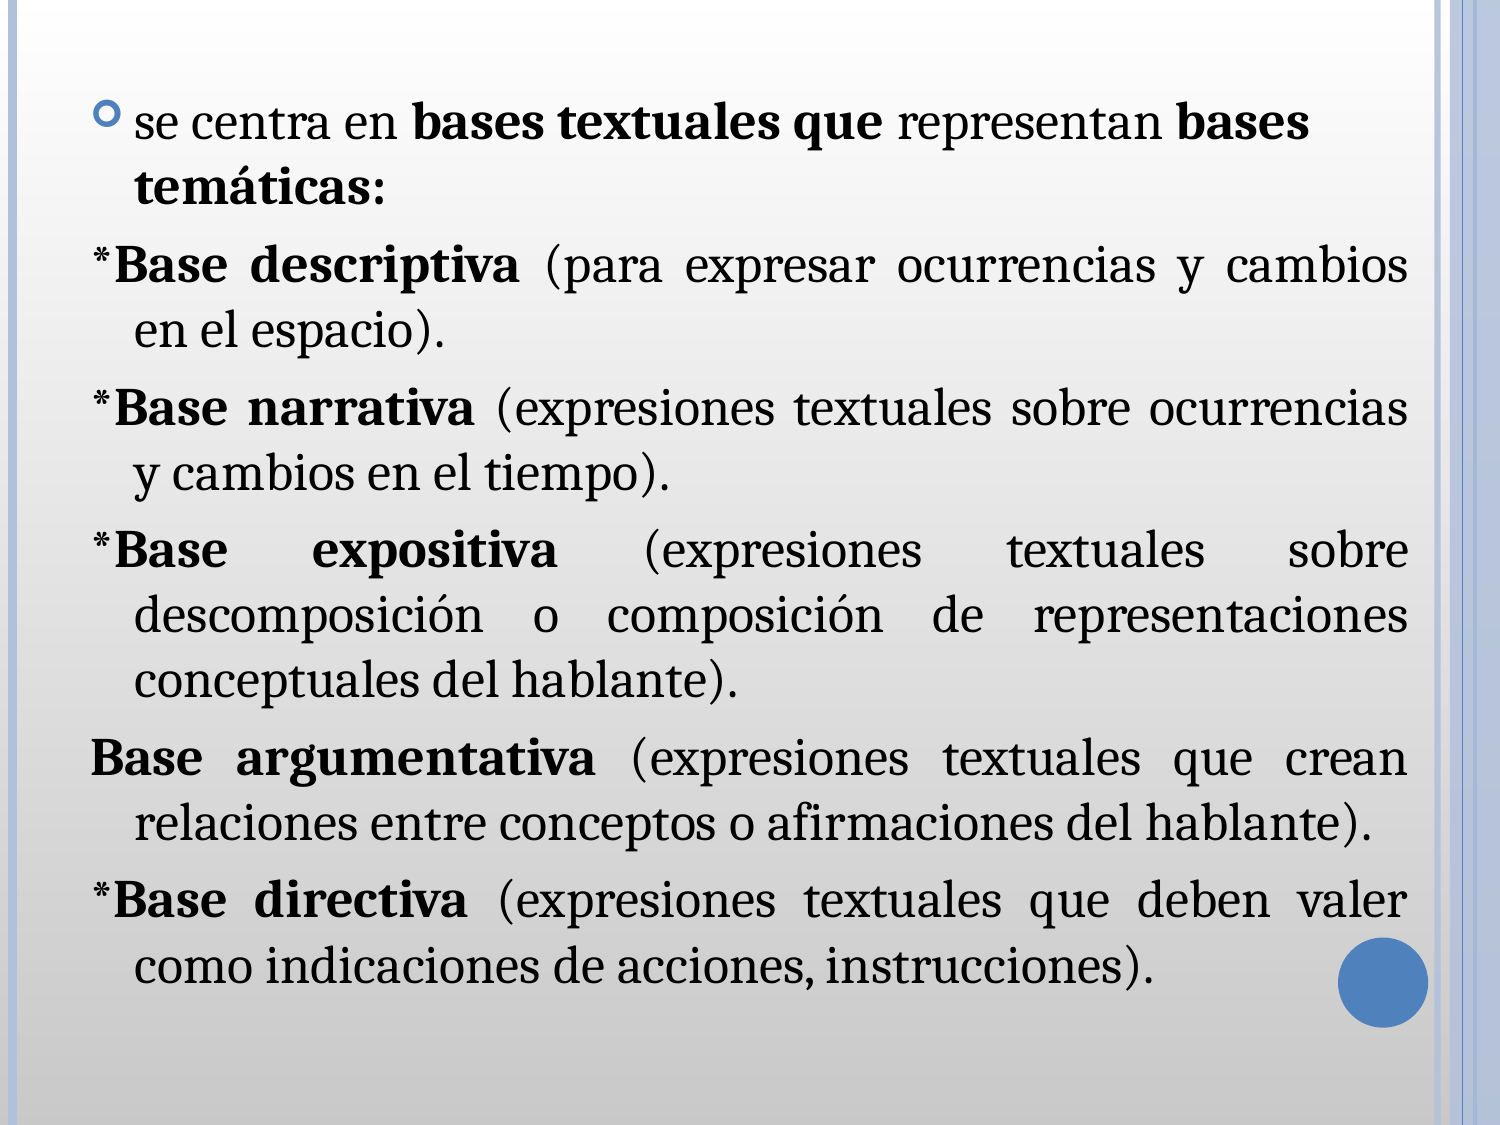

# se centra en bases textuales que representan bases temáticas:
*Base descriptiva (para expresar ocurrencias y cambios en el espacio).
*Base narrativa (expresiones textuales sobre ocurrencias y cambios en el tiempo).
*Base expositiva (expresiones textuales sobre descomposición o composición de representaciones conceptuales del hablante).
Base argumentativa (expresiones textuales que crean relaciones entre conceptos o afirmaciones del hablante).
*Base directiva (expresiones textuales que deben valer como indicaciones de acciones, instrucciones).